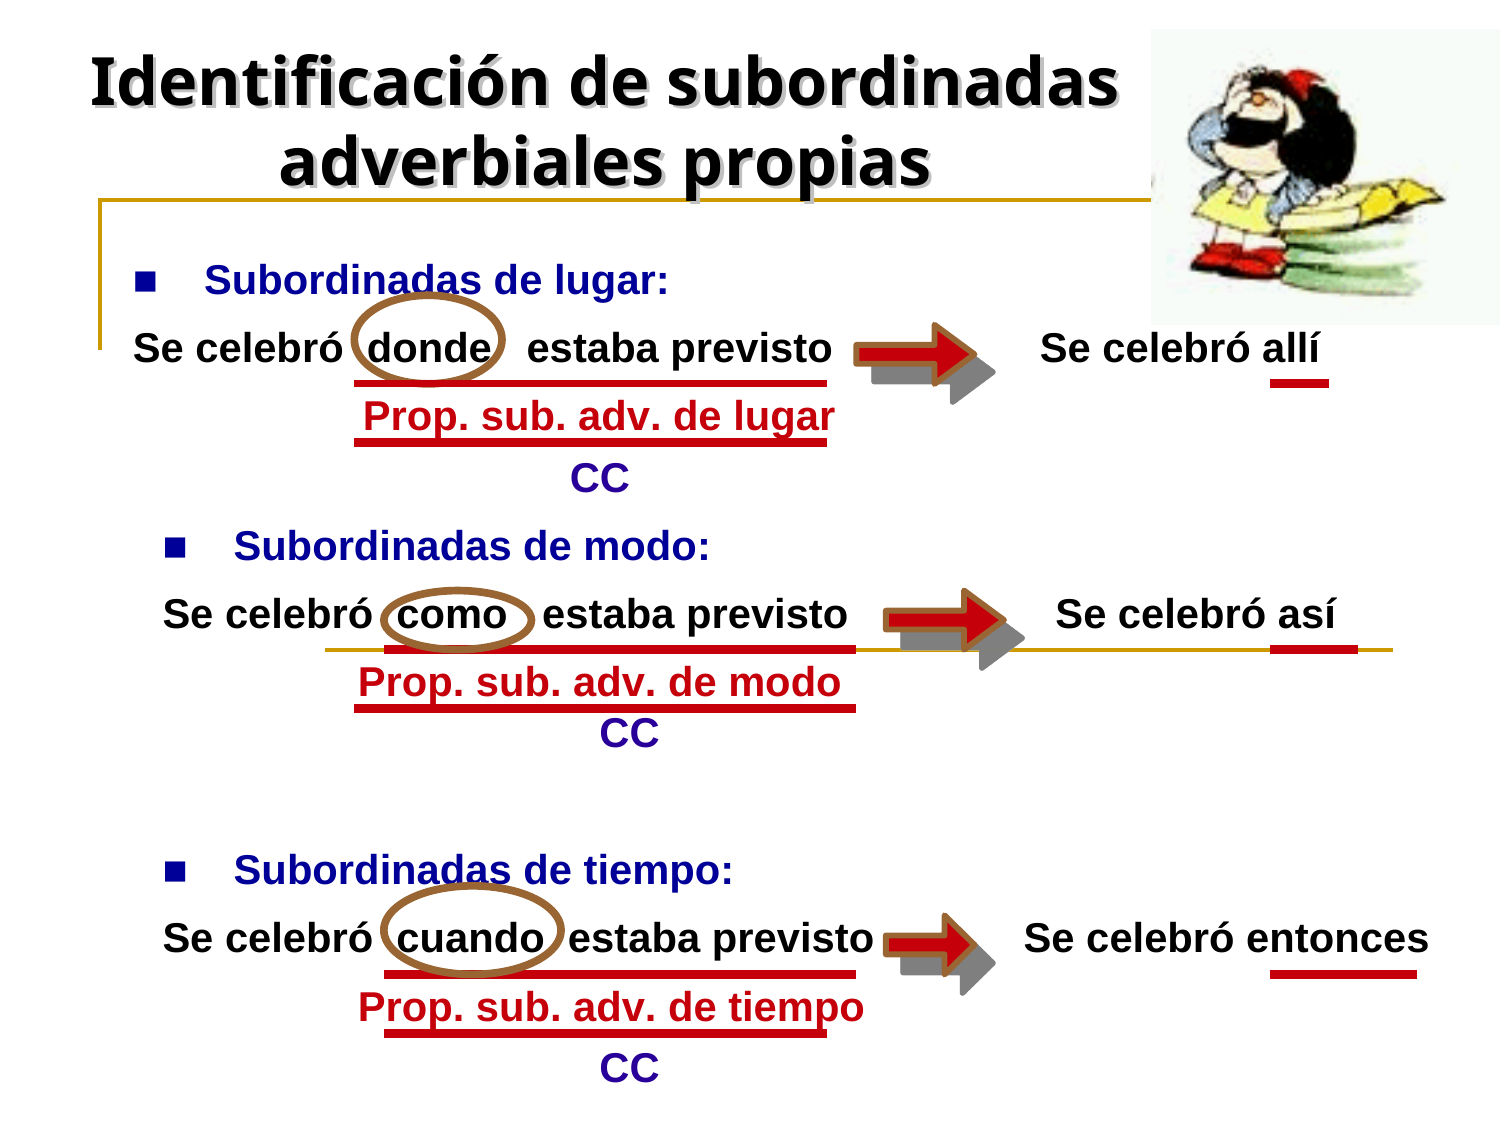

Identificación de subordinadas adverbiales propias
■ Subordinadas de lugar:
Se celebró donde estaba previsto Se celebró allí
 Prop. sub. adv. de lugar
 CC
■ Subordinadas de modo:
Se celebró como estaba previsto Se celebró así
 Prop. sub. adv. de modo
 CC
■ Subordinadas de tiempo:
Se celebró cuando estaba previsto Se celebró entonces
 Prop. sub. adv. de tiempo
 CC